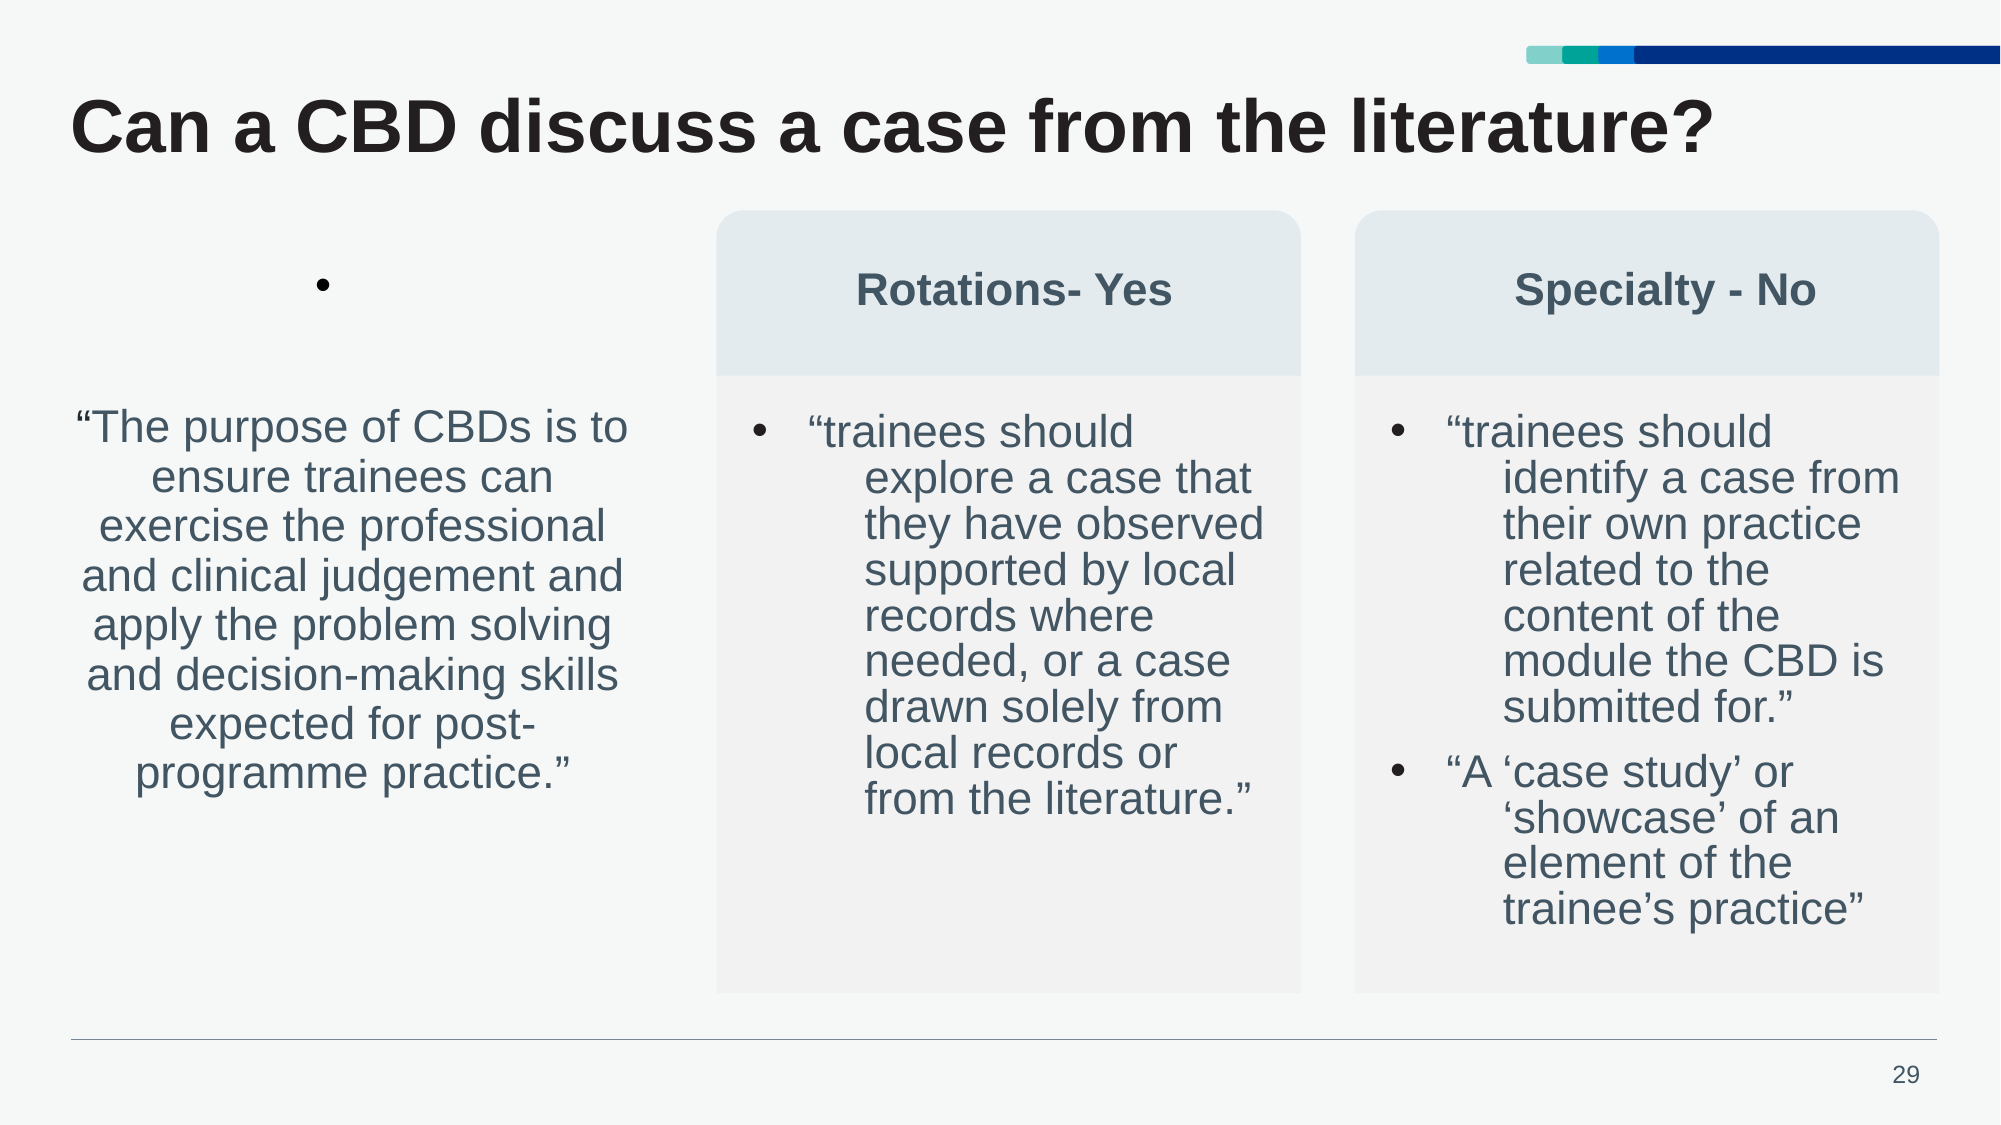

Can a CBD discuss a case from the literature?
Rotations- Yes
Specialty - No
“The purpose of CBDs is to ensure trainees can exercise the professional and clinical judgement and apply the problem solving and decision-making skills expected for post-programme practice.”
# “trainees should explore a case that they have observed supported by local records where needed, or a case drawn solely from local records or from the literature.”
“trainees should identify a case from their own practice related to the content of the module the CBD is submitted for.”
“A ‘case study’ or ‘showcase’ of an element of the trainee’s practice”